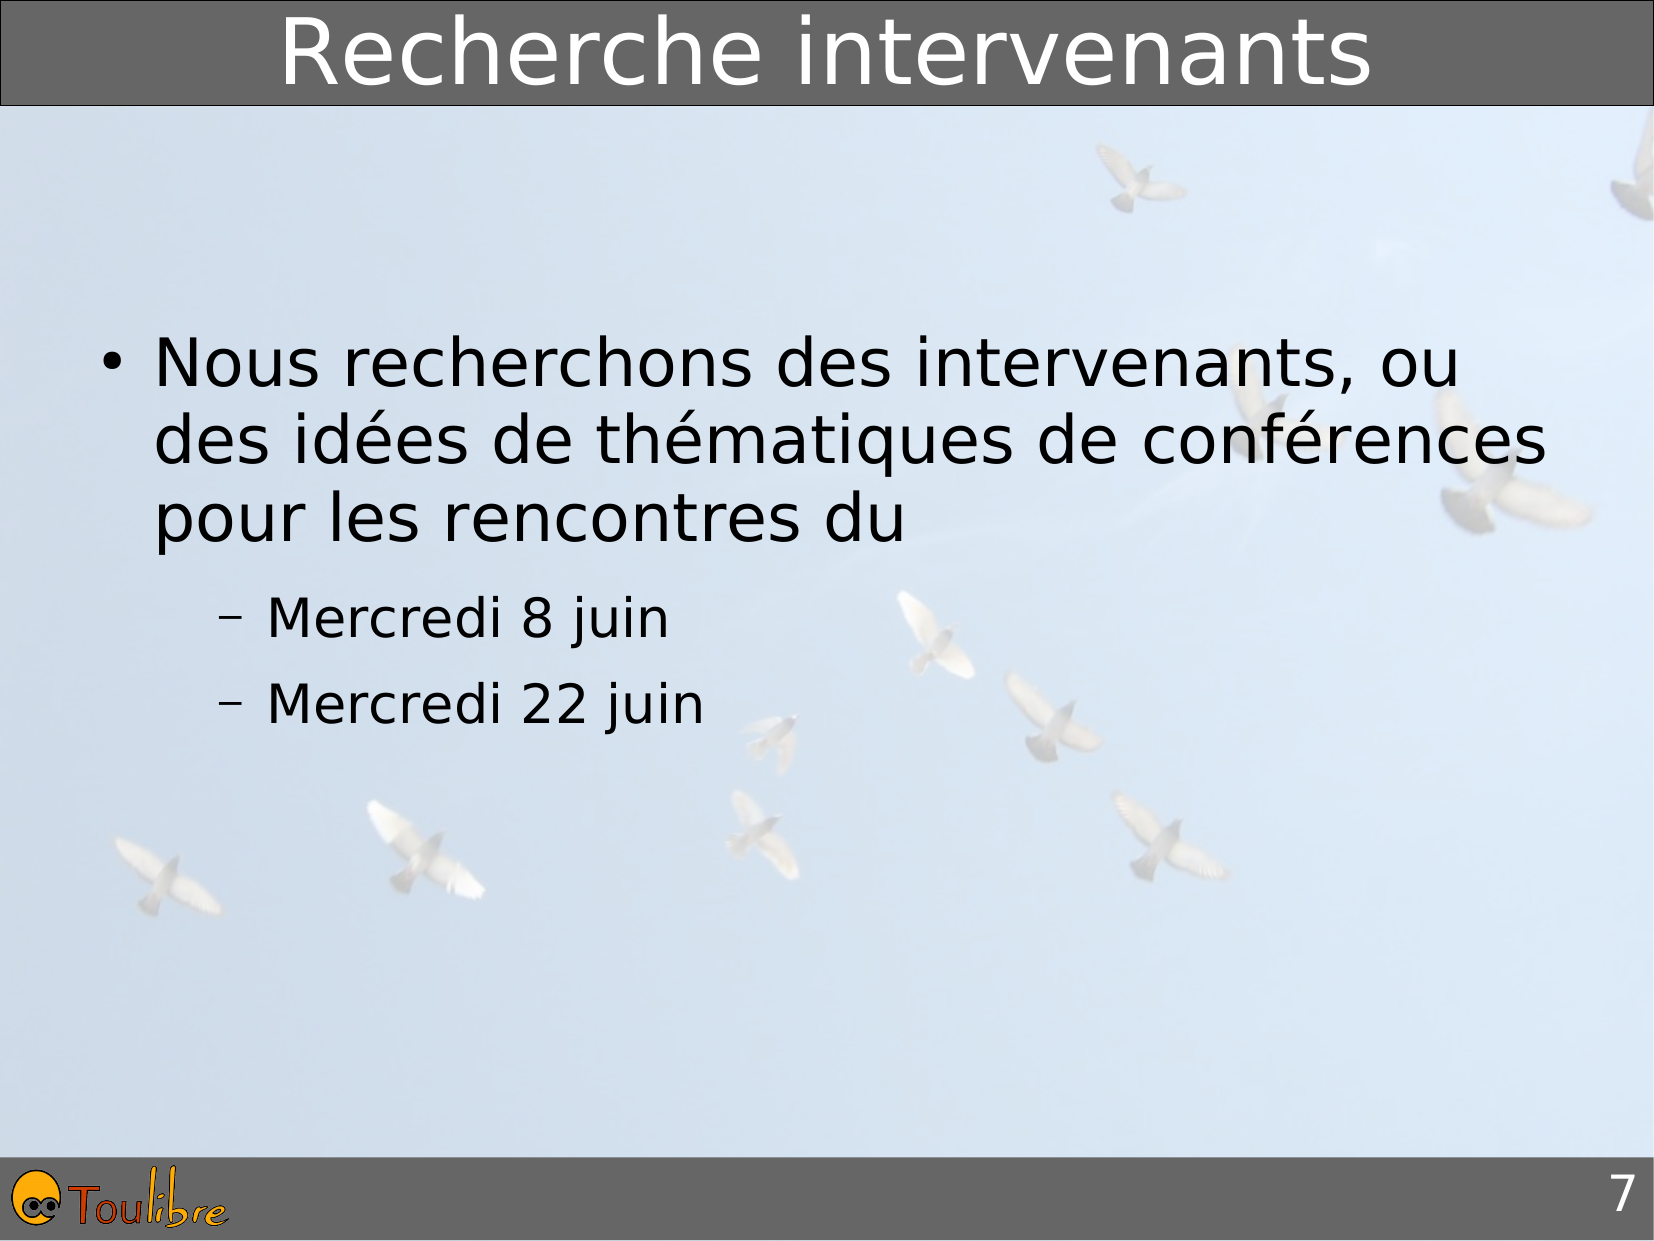

# Recherche intervenants
Nous recherchons des intervenants, ou des idées de thématiques de conférences pour les rencontres du
Mercredi 8 juin
Mercredi 22 juin